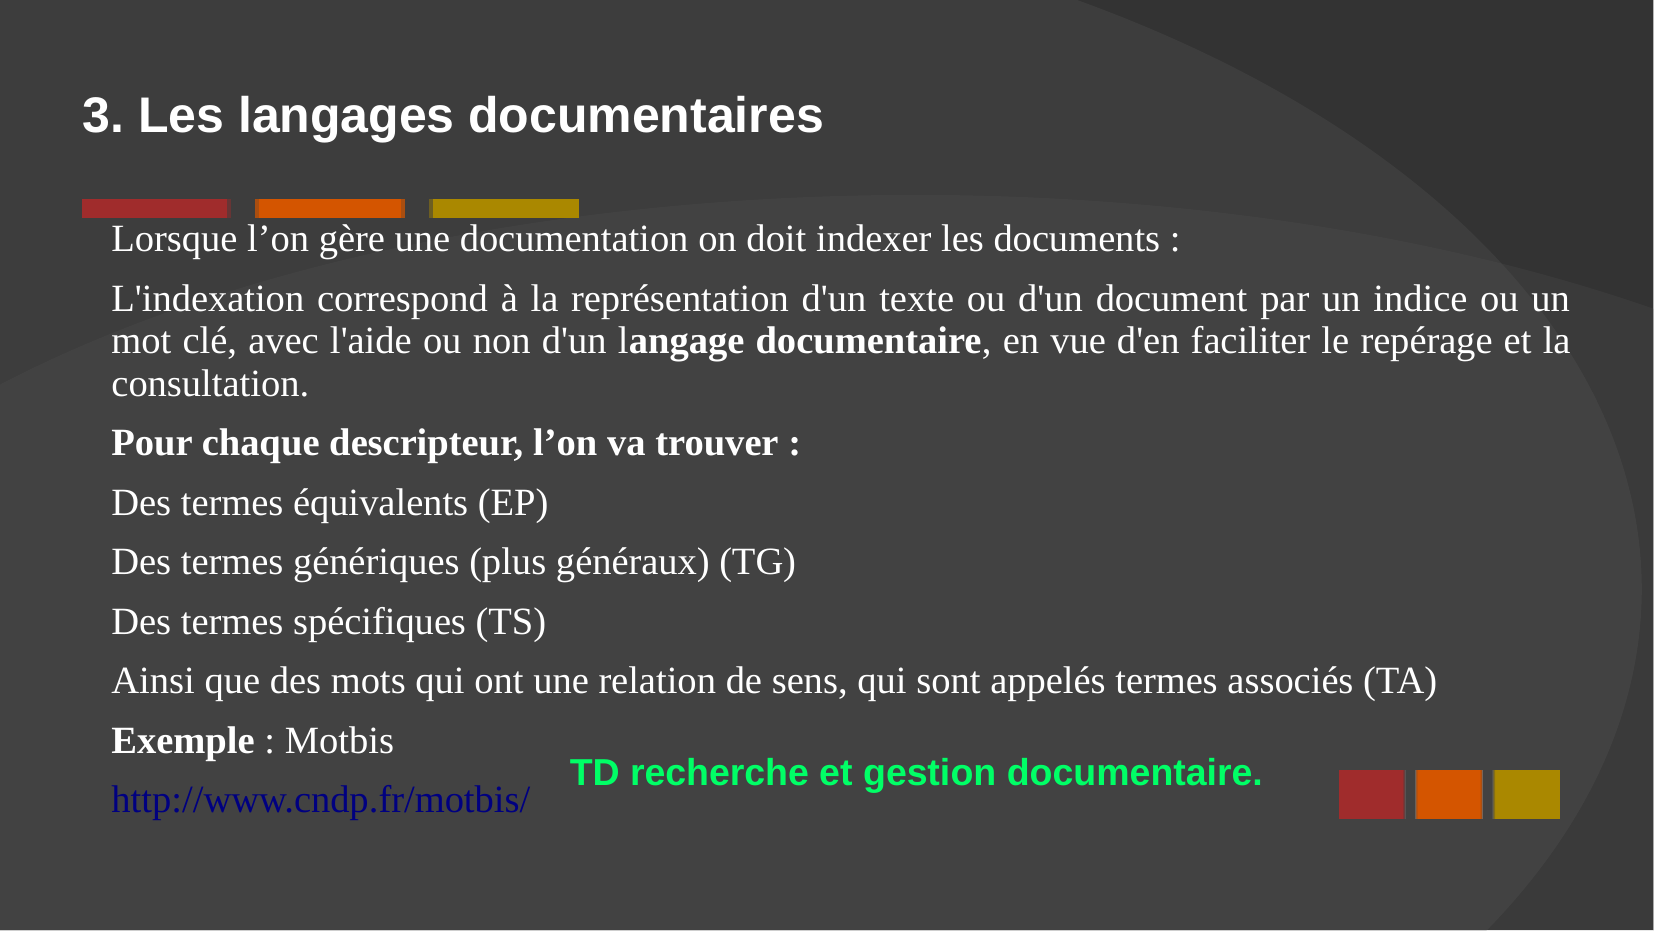

# 3. Les langages documentaires
Lorsque l’on gère une documentation on doit indexer les documents :
L'indexation correspond à la représentation d'un texte ou d'un document par un indice ou un mot clé, avec l'aide ou non d'un langage documentaire, en vue d'en faciliter le repérage et la consultation.
Pour chaque descripteur, l’on va trouver :
Des termes équivalents (EP)
Des termes génériques (plus généraux) (TG)
Des termes spécifiques (TS)
Ainsi que des mots qui ont une relation de sens, qui sont appelés termes associés (TA)
Exemple : Motbis
http://www.cndp.fr/motbis/
TD recherche et gestion documentaire.